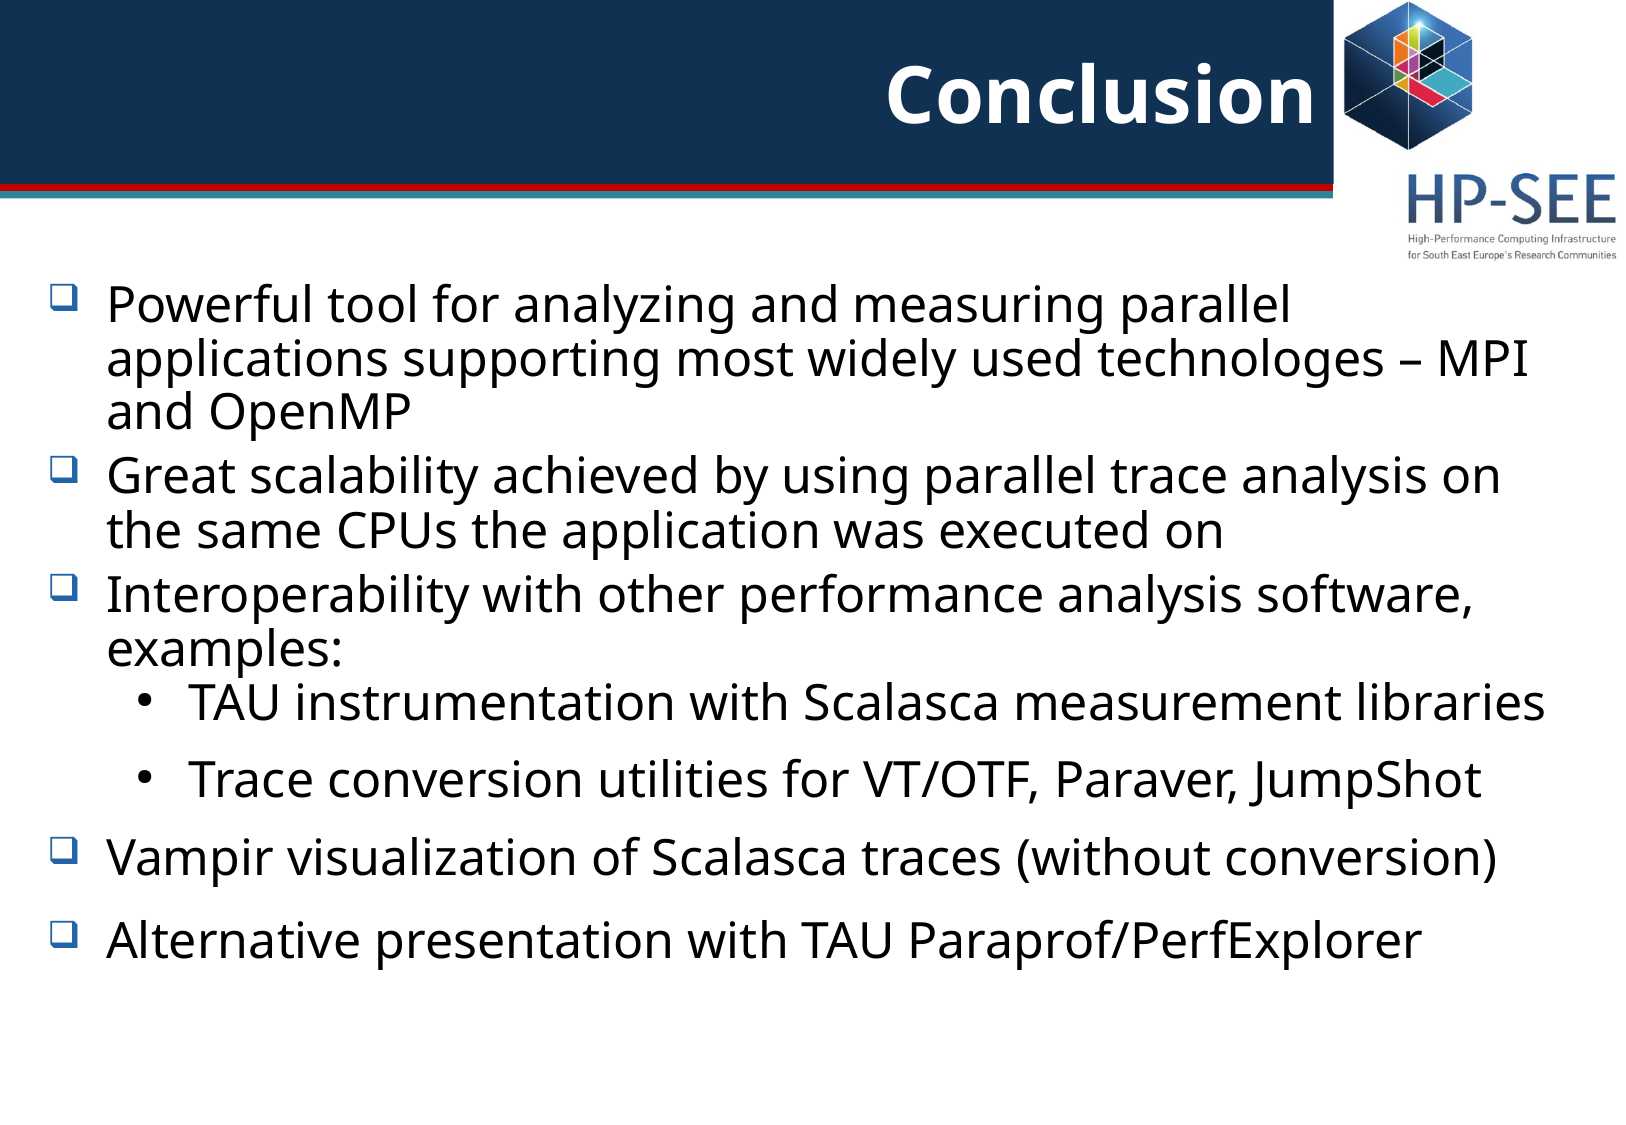

# Conclusion
Powerful tool for analyzing and measuring parallel applications supporting most widely used technologes – MPI and OpenMP
Great scalability achieved by using parallel trace analysis on the same CPUs the application was executed on
Interoperability with other performance analysis software, examples:
TAU instrumentation with Scalasca measurement libraries
Trace conversion utilities for VT/OTF, Paraver, JumpShot
Vampir visualization of Scalasca traces (without conversion)
Alternative presentation with TAU Paraprof/PerfExplorer